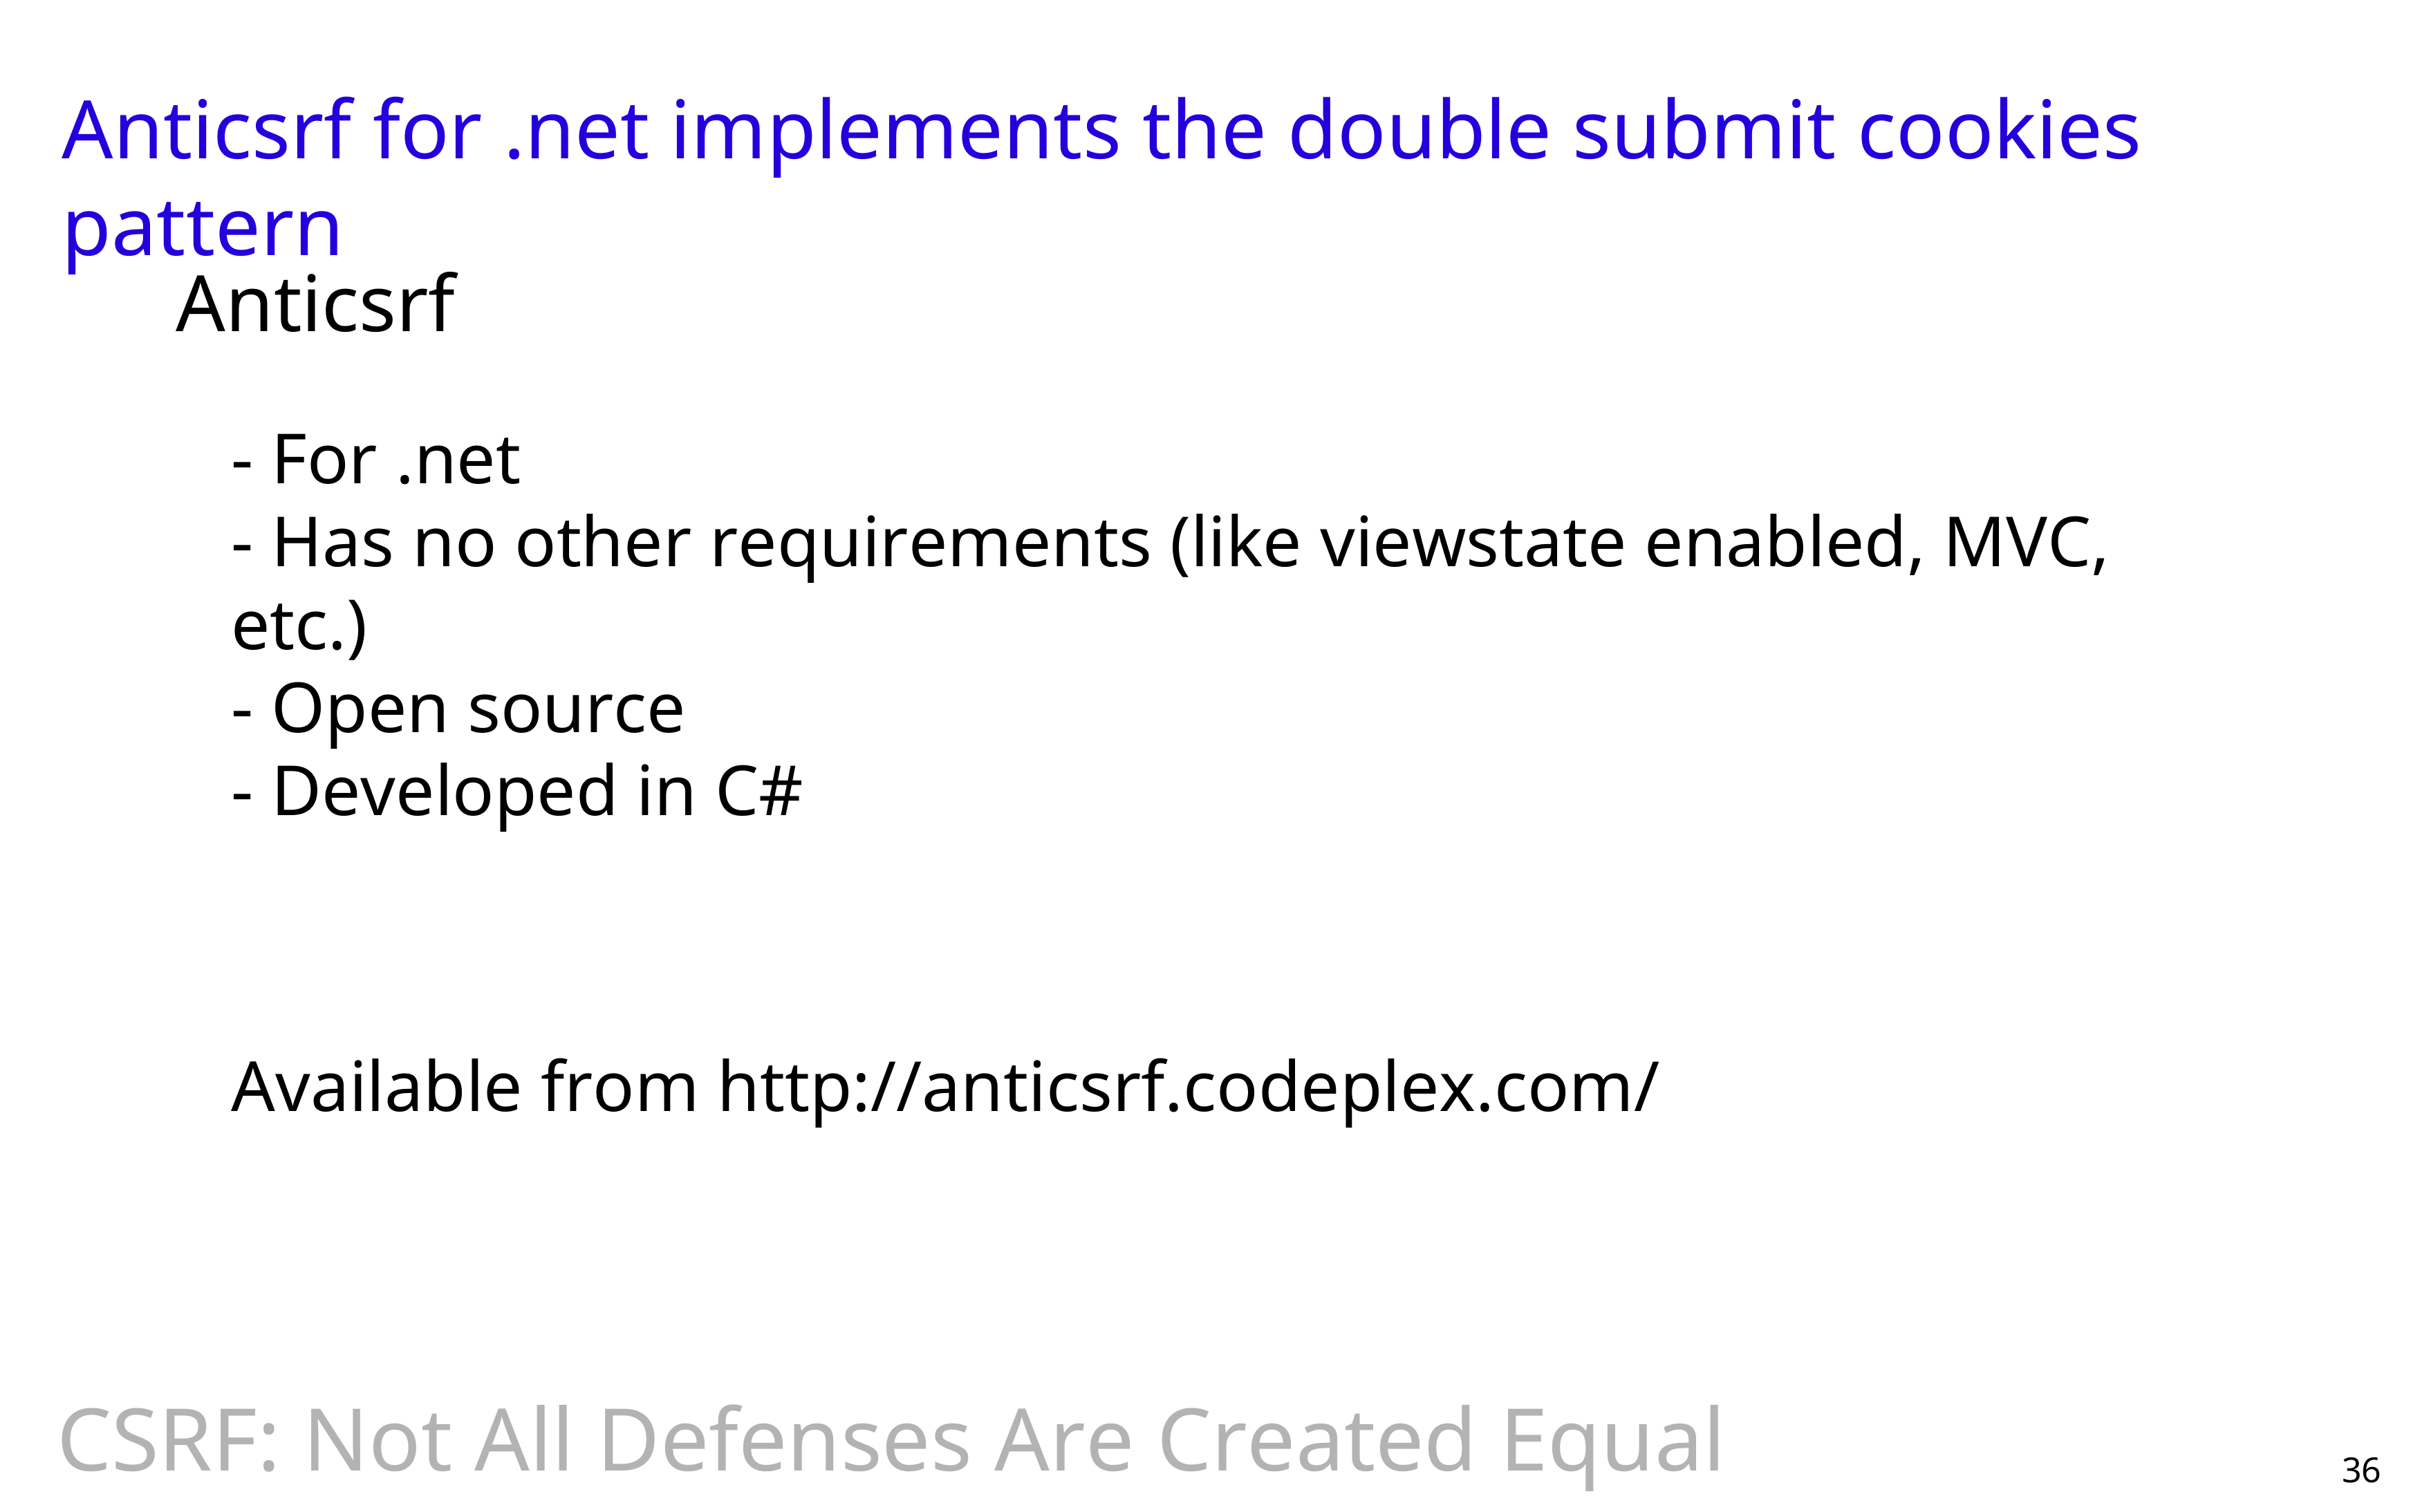

Anticsrf for .net implements the double submit cookies pattern
Anticsrf
- For .net
- Has no other requirements (like viewstate enabled, MVC, etc.)
- Open source
- Developed in C#
Available from http://anticsrf.codeplex.com/